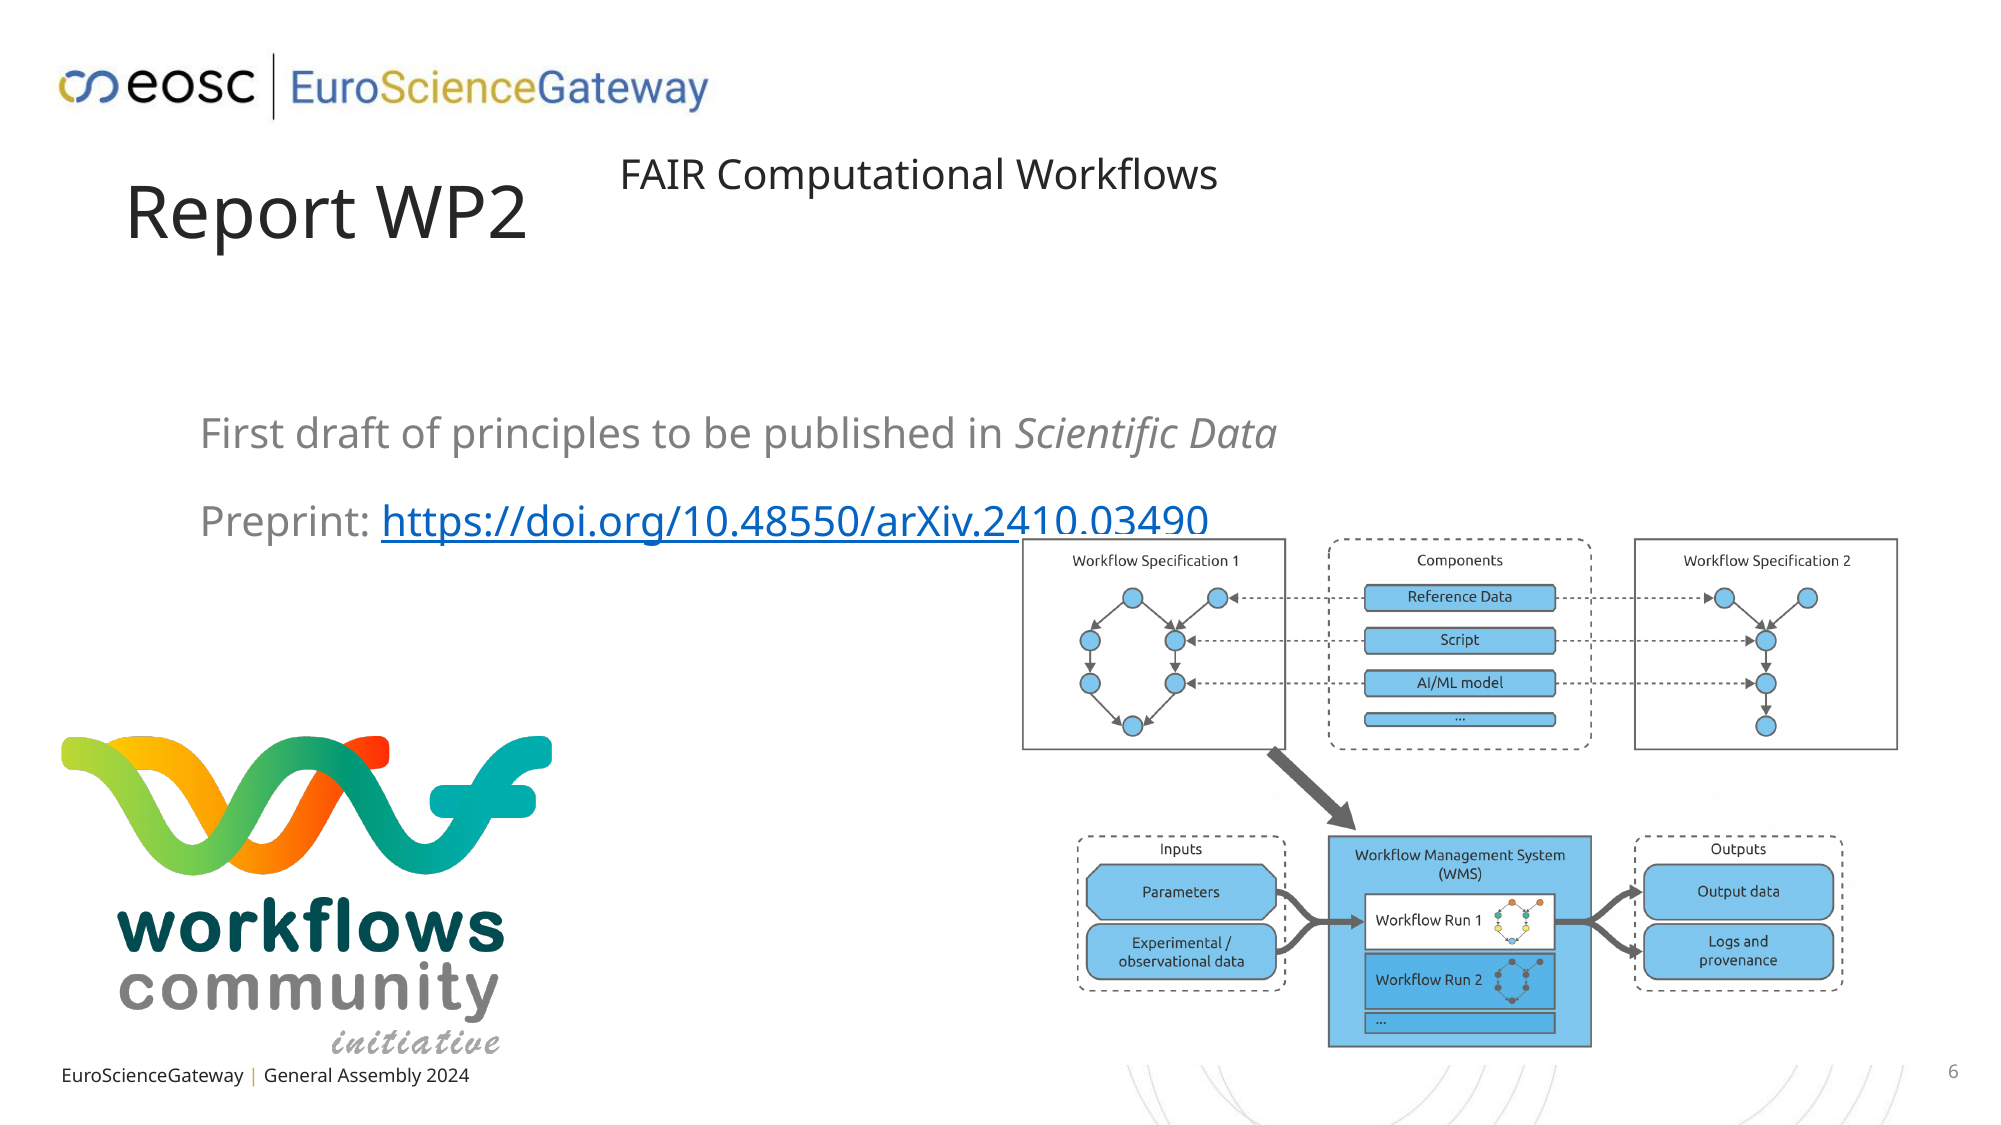

FAIR Computational Workflows
Report WP2
# First draft of principles to be published in Scientific Data
Preprint: https://doi.org/10.48550/arXiv.2410.03490